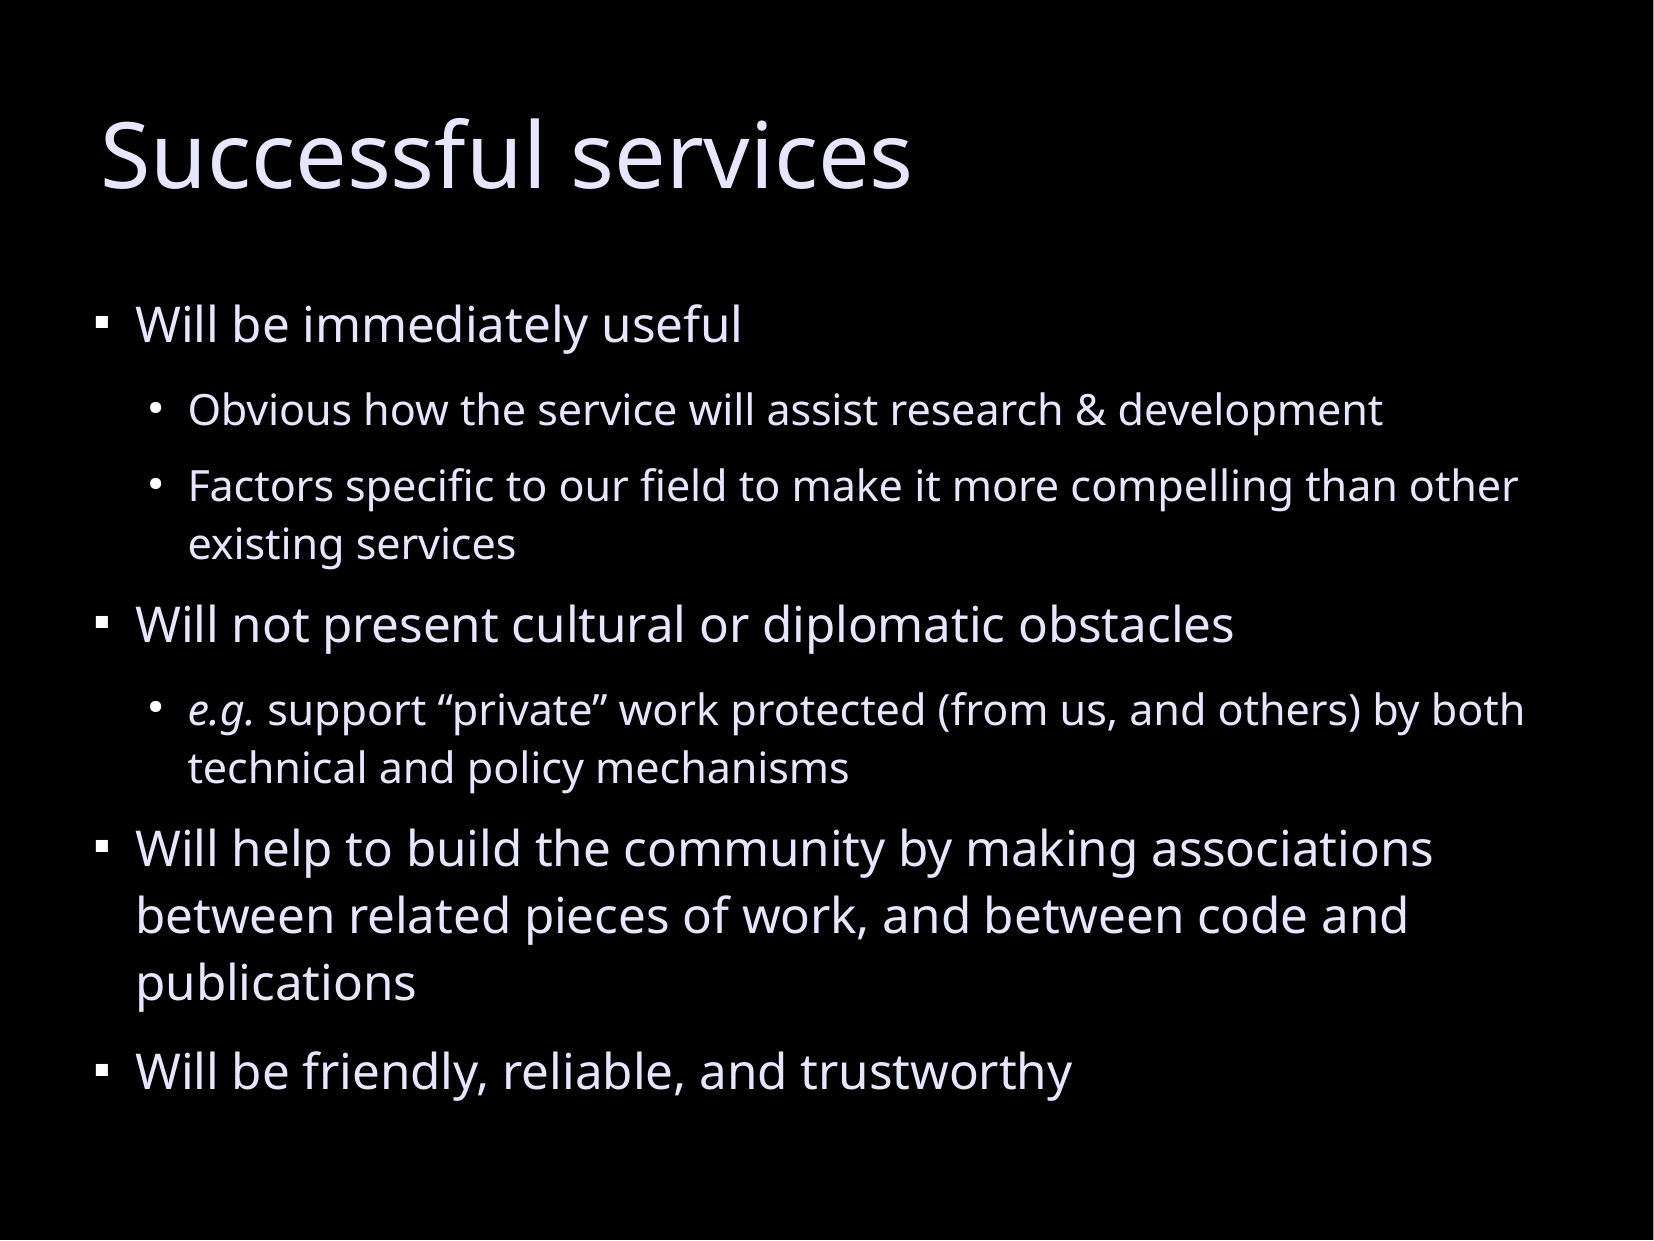

# Successful services
Will be immediately useful
Obvious how the service will assist research & development
Factors specific to our field to make it more compelling than other existing services
Will not present cultural or diplomatic obstacles
e.g. support “private” work protected (from us, and others) by both technical and policy mechanisms
Will help to build the community by making associations between related pieces of work, and between code and publications
Will be friendly, reliable, and trustworthy